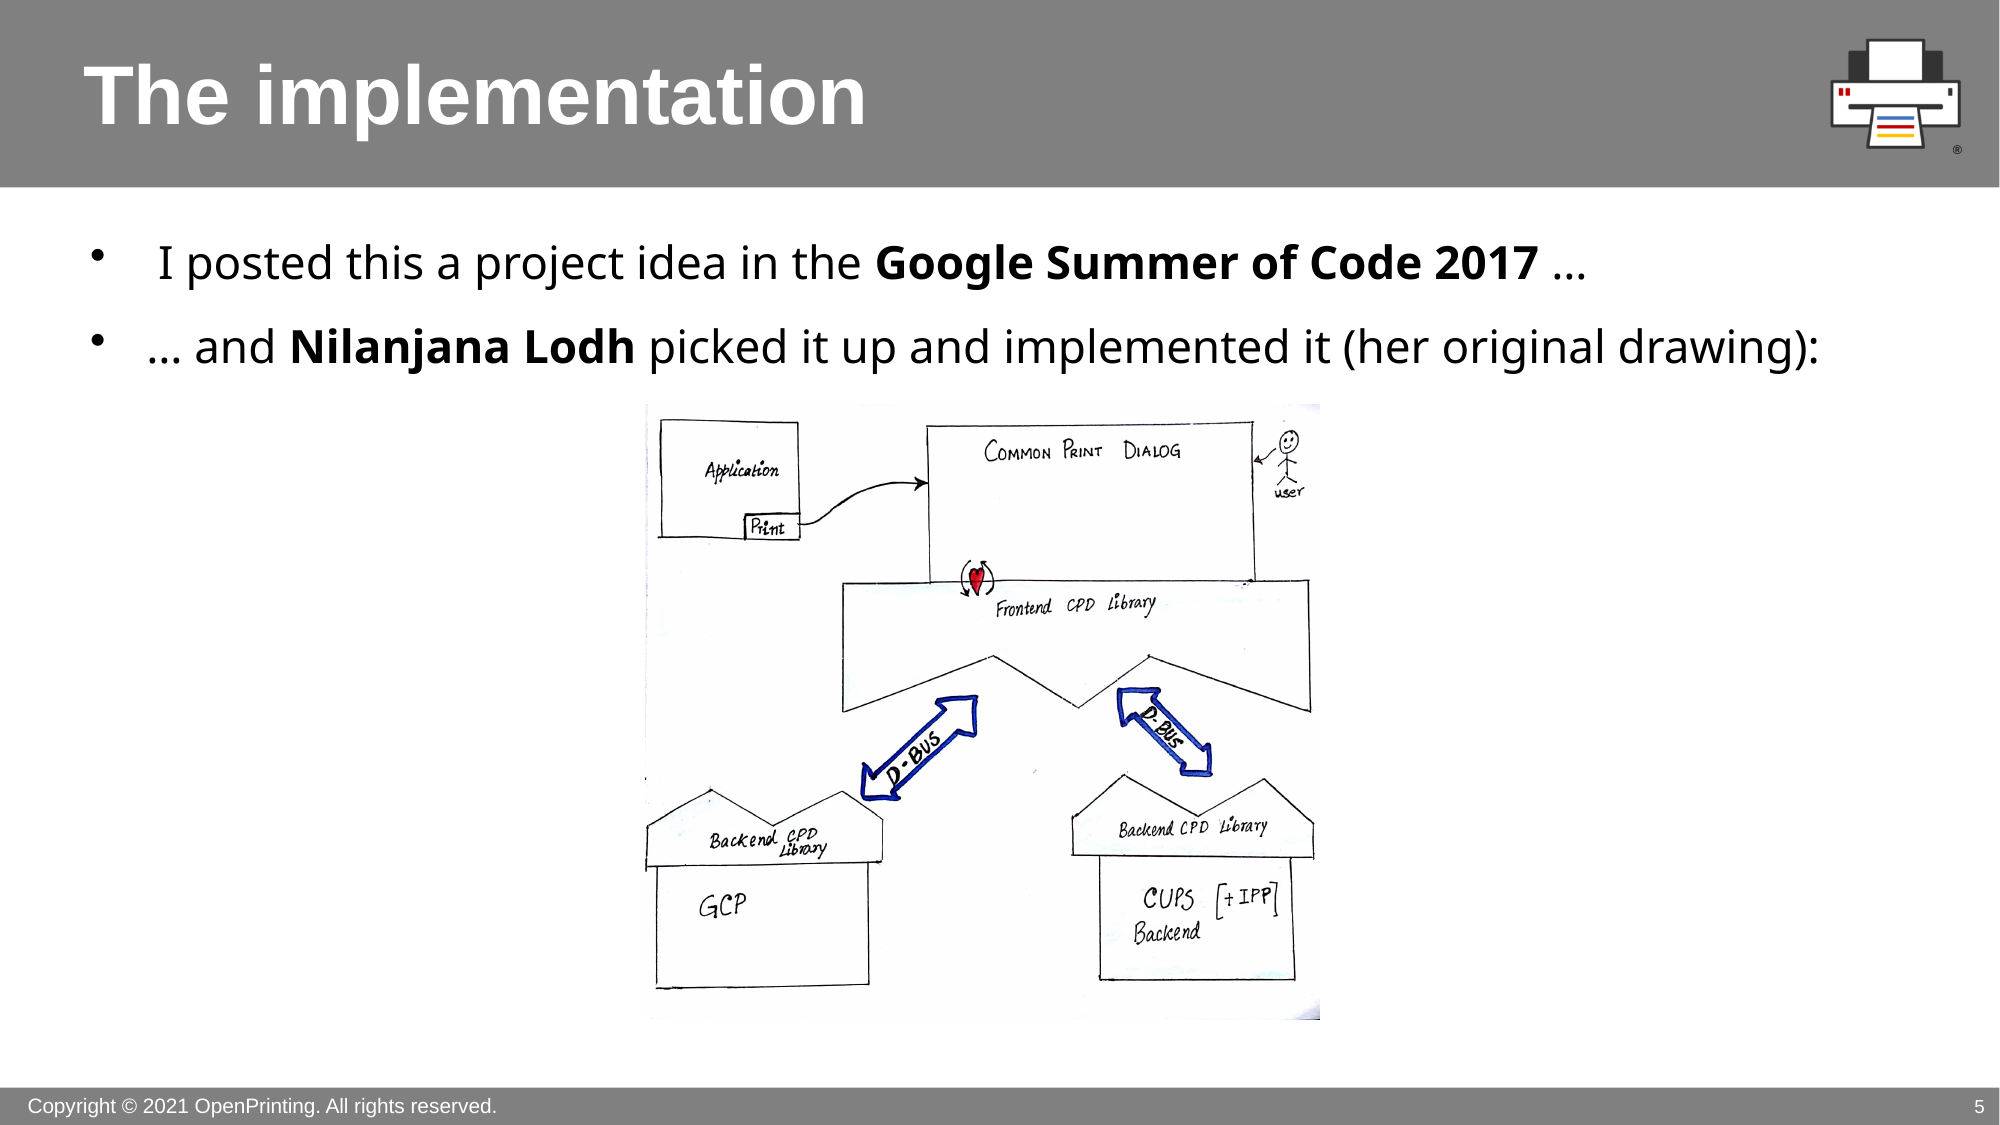

The implementation
# I posted this a project idea in the Google Summer of Code 2017 …
… and Nilanjana Lodh picked it up and implemented it (her original drawing):